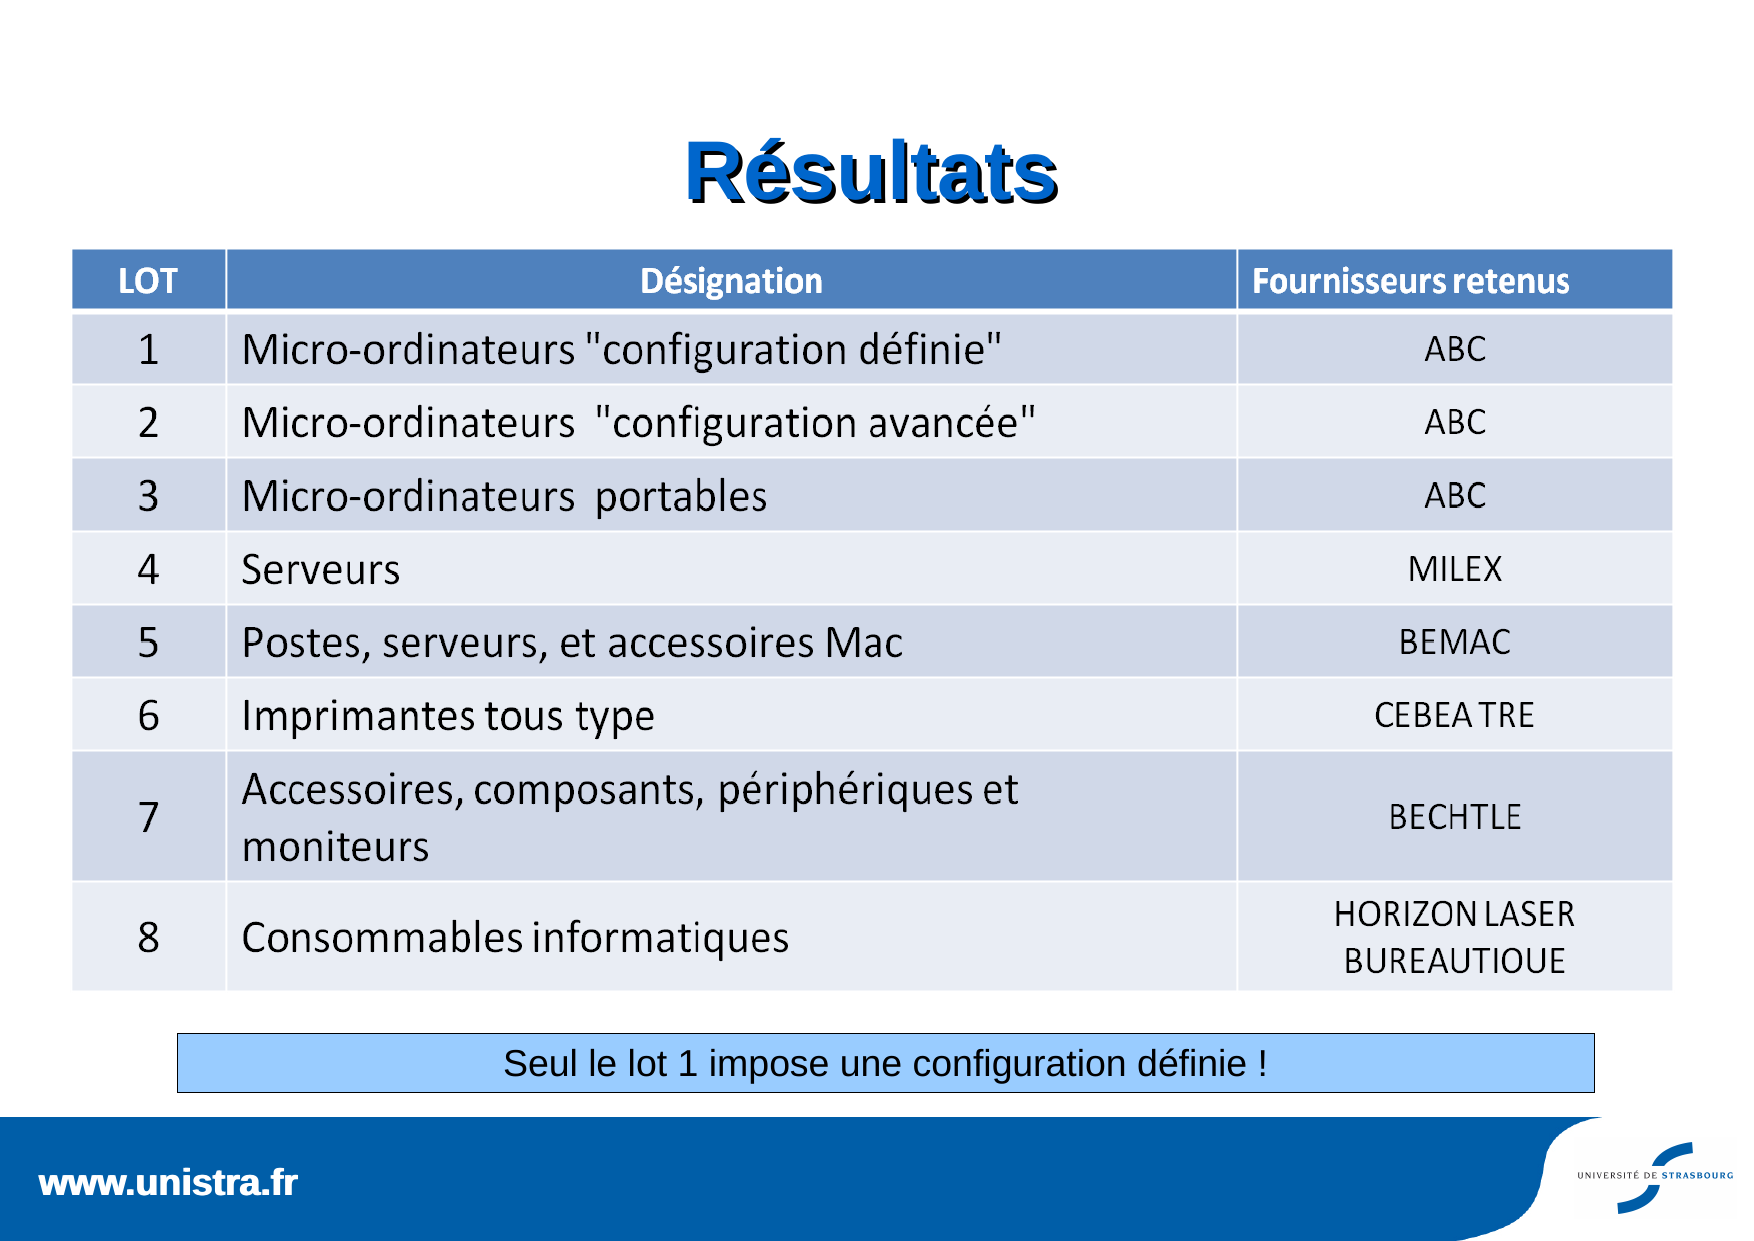

# Résultats
Seul le lot 1 impose une configuration définie !